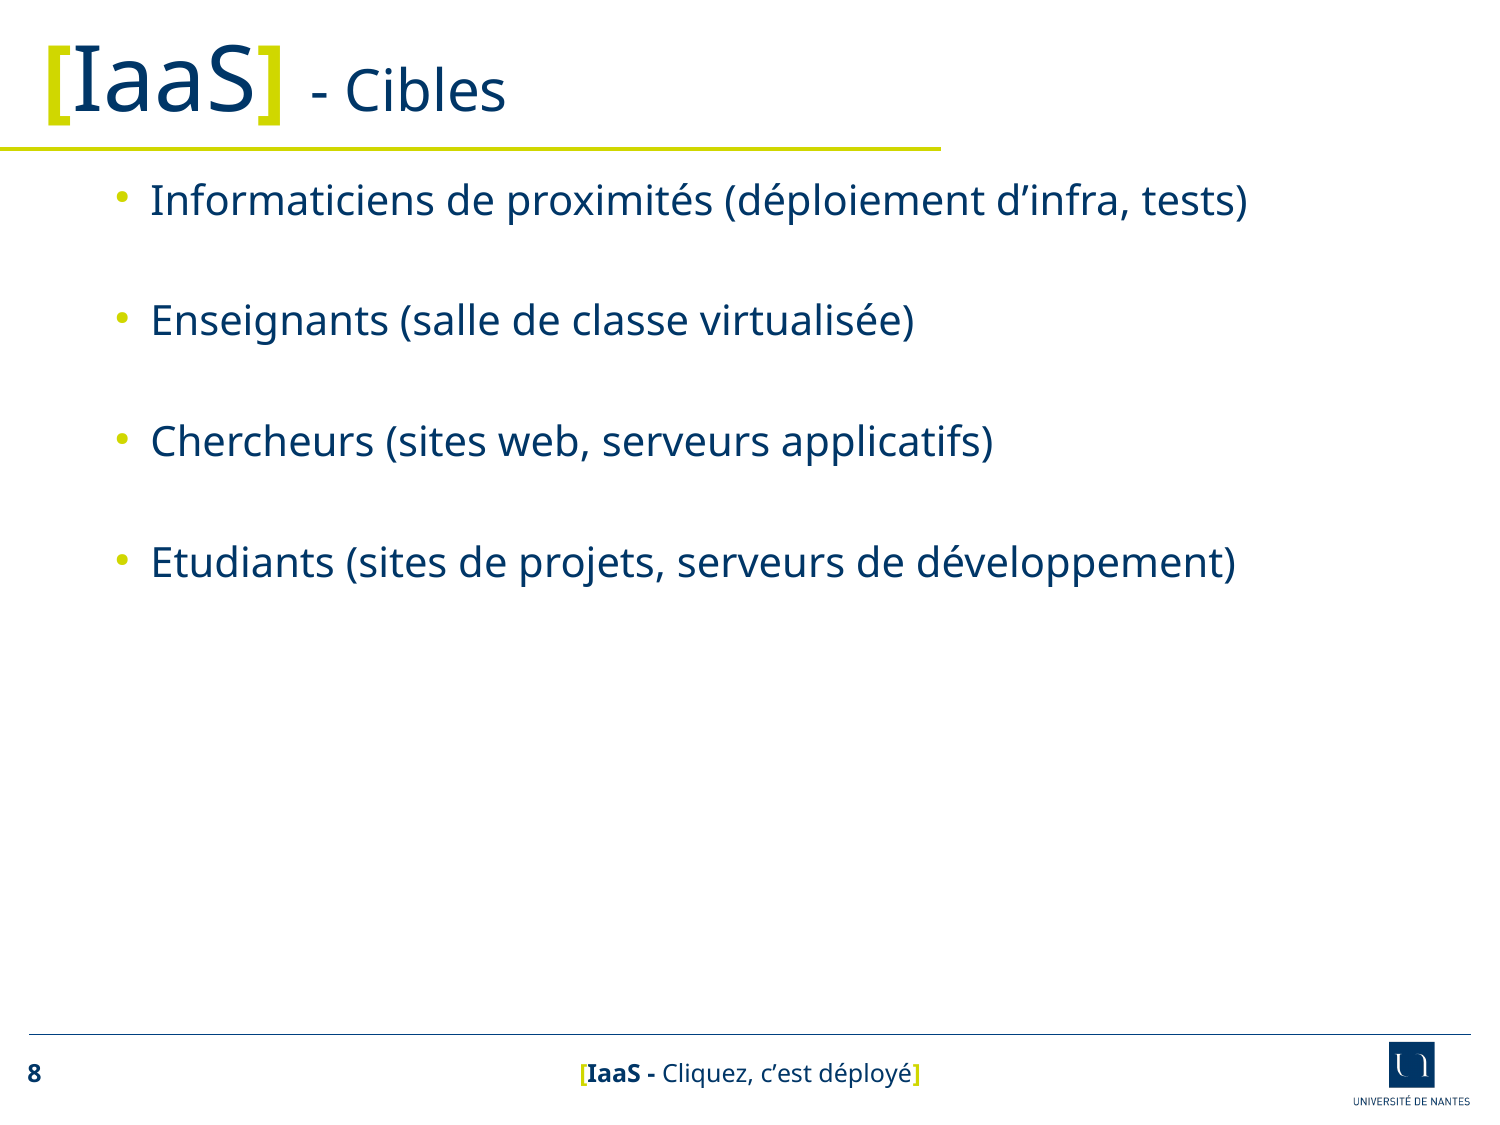

# [IaaS] - Cibles
Informaticiens de proximités (déploiement d’infra, tests)
Enseignants (salle de classe virtualisée)
Chercheurs (sites web, serveurs applicatifs)
Etudiants (sites de projets, serveurs de développement)
[IaaS - Cliquez, c’est déployé]